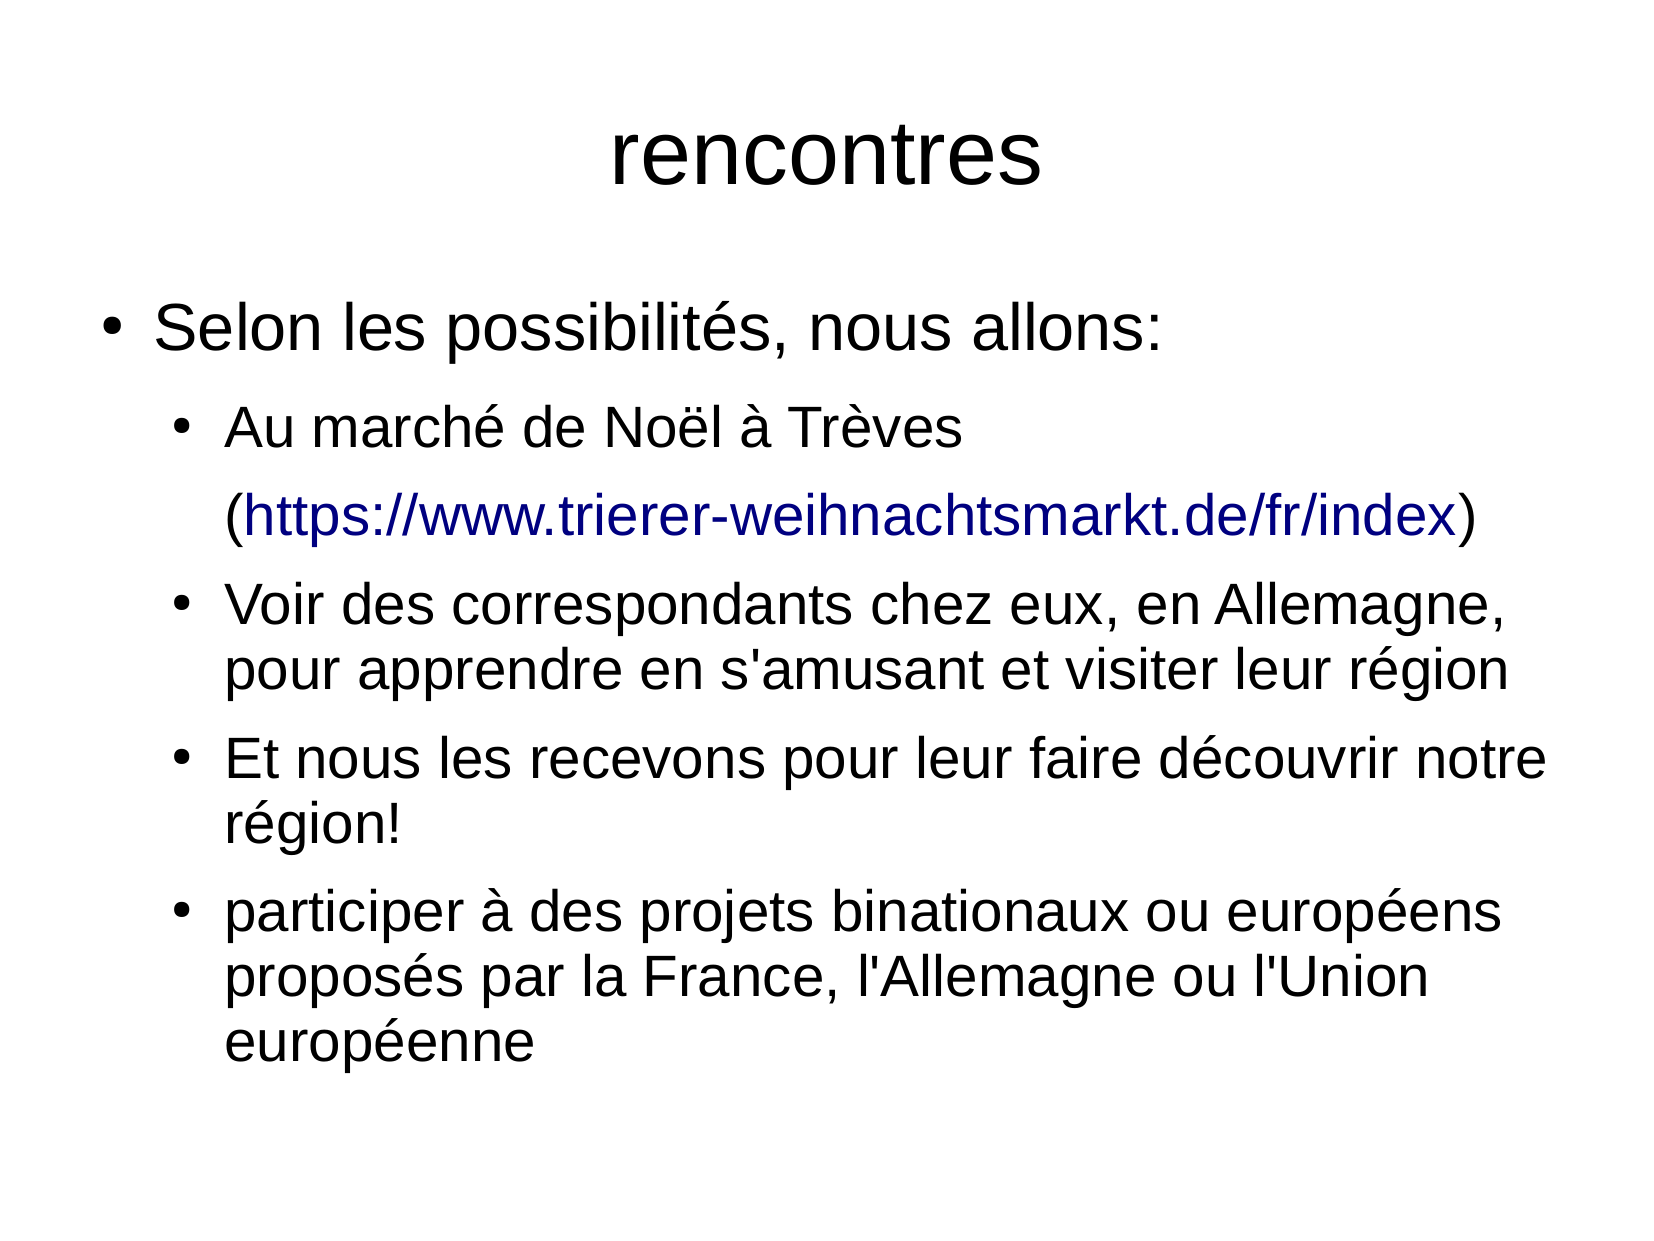

# rencontres
Selon les possibilités, nous allons:
Au marché de Noël à Trèves
(https://www.trierer-weihnachtsmarkt.de/fr/index)
Voir des correspondants chez eux, en Allemagne, pour apprendre en s'amusant et visiter leur région
Et nous les recevons pour leur faire découvrir notre région!
participer à des projets binationaux ou européens proposés par la France, l'Allemagne ou l'Union européenne